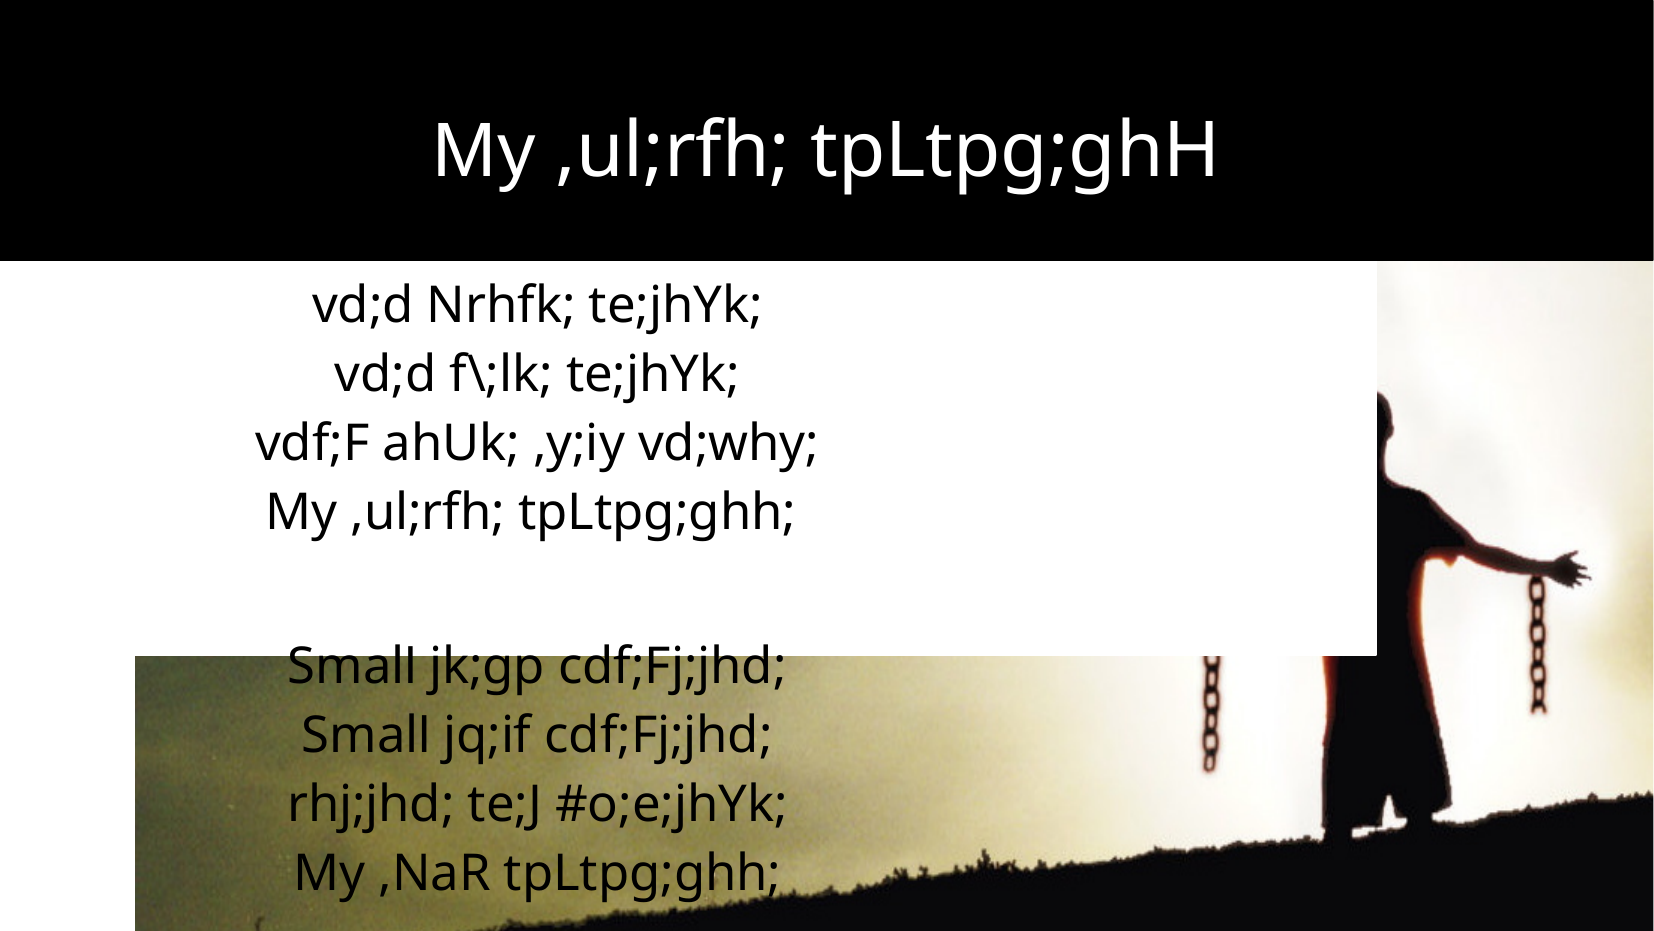

My ,ul;rfh; tpLtpg;ghH
# vd;d Nrhfk; te;jhYk; vd;d f\;lk; te;jhYk; vdf;F ahUk; ,y;iy vd;why; My ,ul;rfh; tpLtpg;ghh;
Small jk;gp cdf;Fj;jhd;
Small jq;if cdf;Fj;jhd;
rhj;jhd; te;J #o;e;jhYk;
My ,NaR tpLtpg;ghh;